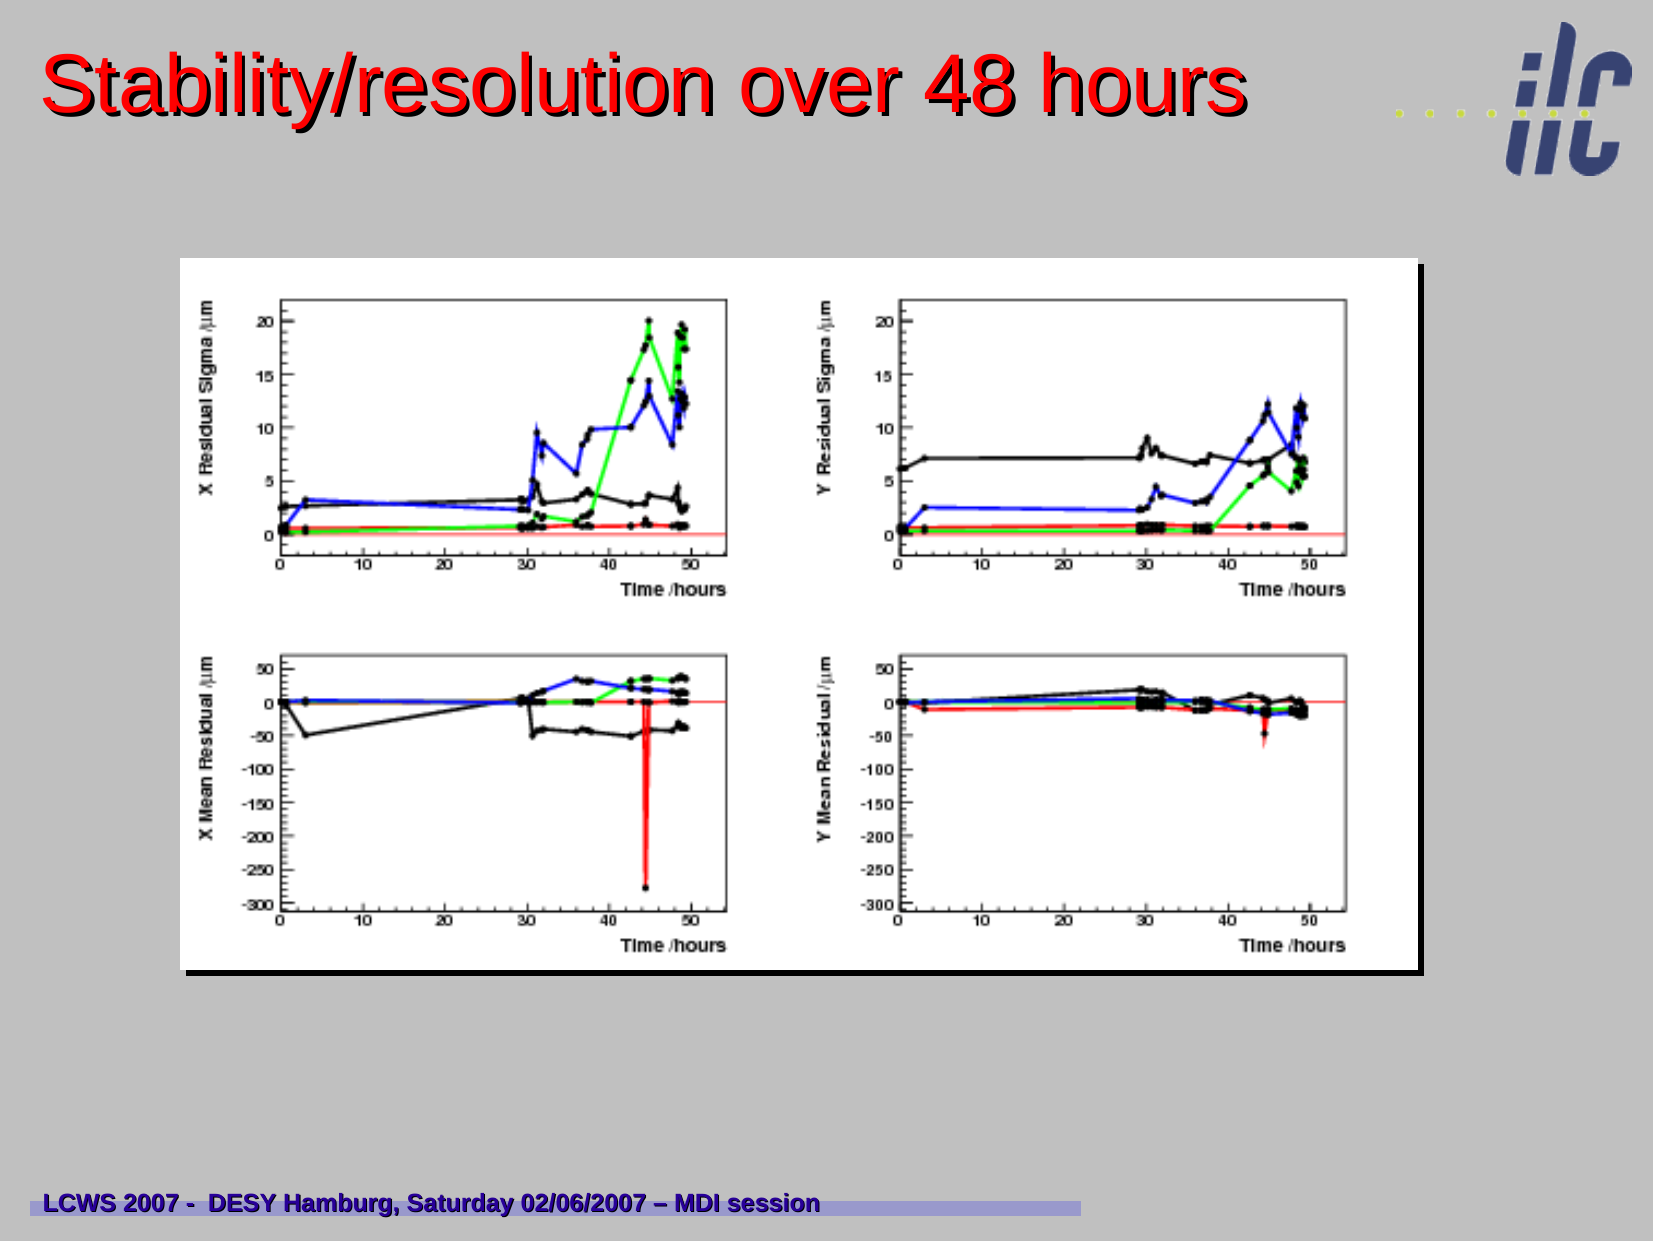

Stability/resolution over 48 hours
LCWS 2007 - DESY Hamburg, Saturday 02/06/2007 – MDI session